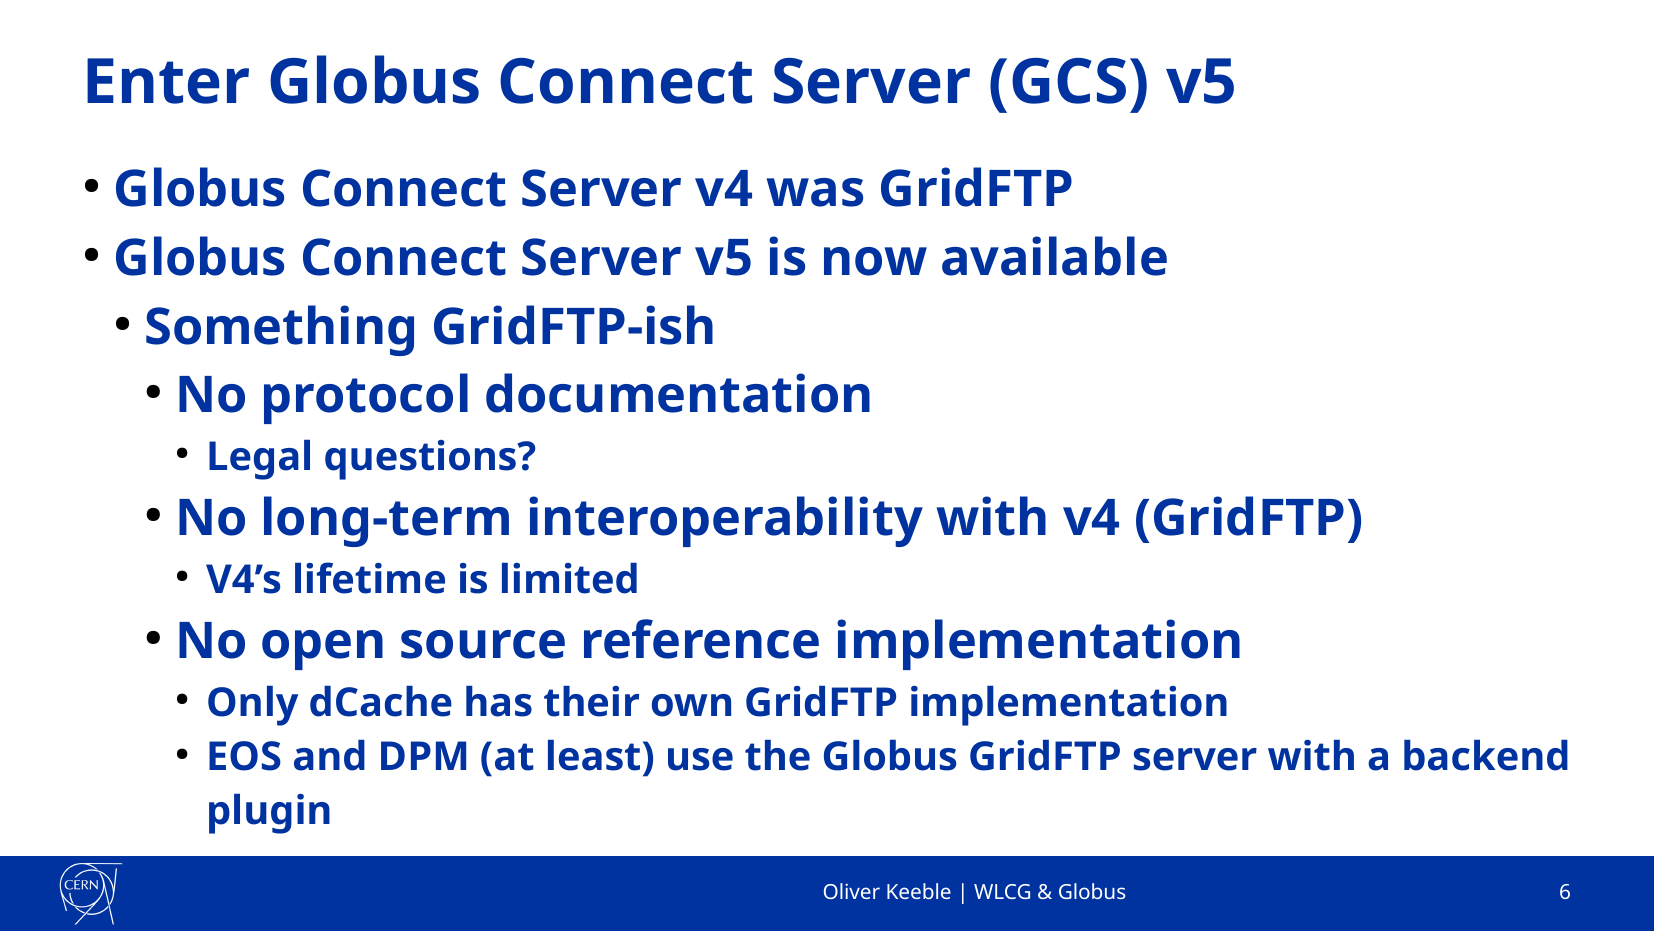

# Enter Globus Connect Server (GCS) v5
Globus Connect Server v4 was GridFTP
Globus Connect Server v5 is now available
Something GridFTP-ish
No protocol documentation
Legal questions?
No long-term interoperability with v4 (GridFTP)
V4’s lifetime is limited
No open source reference implementation
Only dCache has their own GridFTP implementation
EOS and DPM (at least) use the Globus GridFTP server with a backend plugin
Oliver Keeble | WLCG & Globus
6